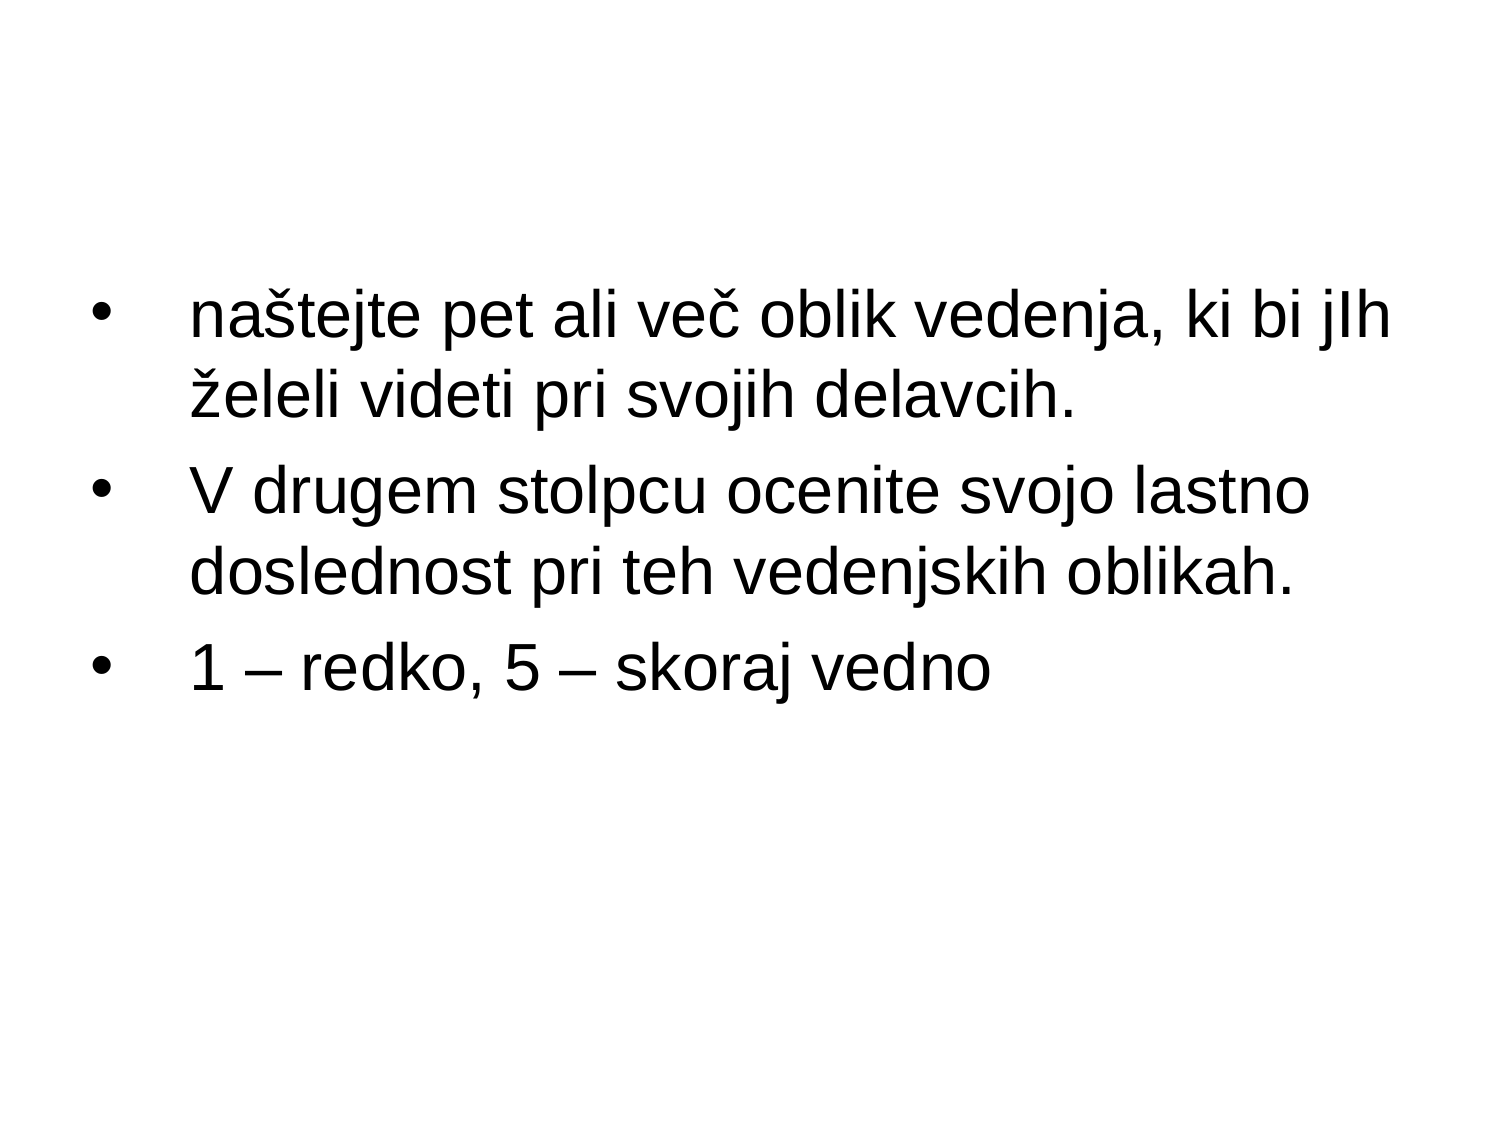

#
naštejte pet ali več oblik vedenja, ki bi jIh želeli videti pri svojih delavcih.
V drugem stolpcu ocenite svojo lastno doslednost pri teh vedenjskih oblikah.
1 – redko, 5 – skoraj vedno